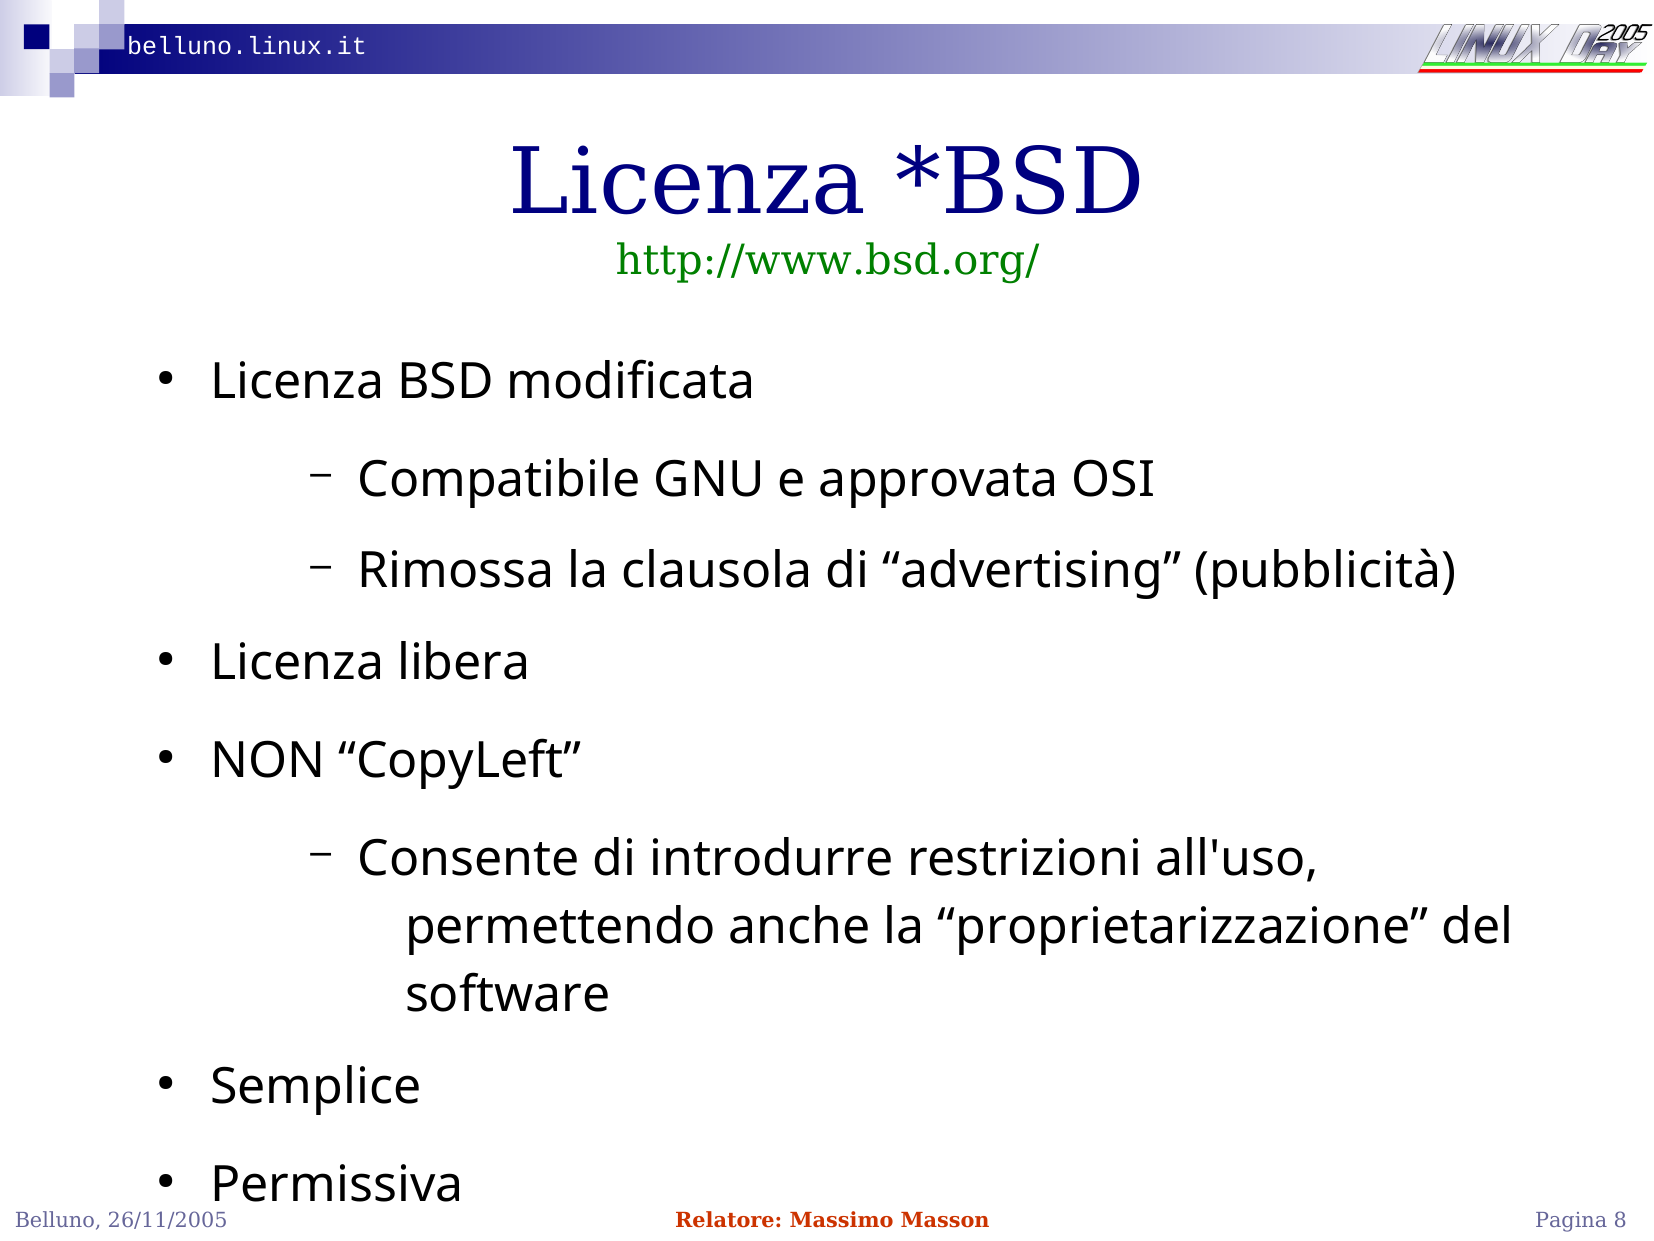

# Licenza *BSD http://www.bsd.org/
Licenza BSD modificata
Compatibile GNU e approvata OSI
Rimossa la clausola di “advertising” (pubblicità)
Licenza libera
NON “CopyLeft”
Consente di introdurre restrizioni all'uso, permettendo anche la “proprietarizzazione” del software
Semplice
Permissiva